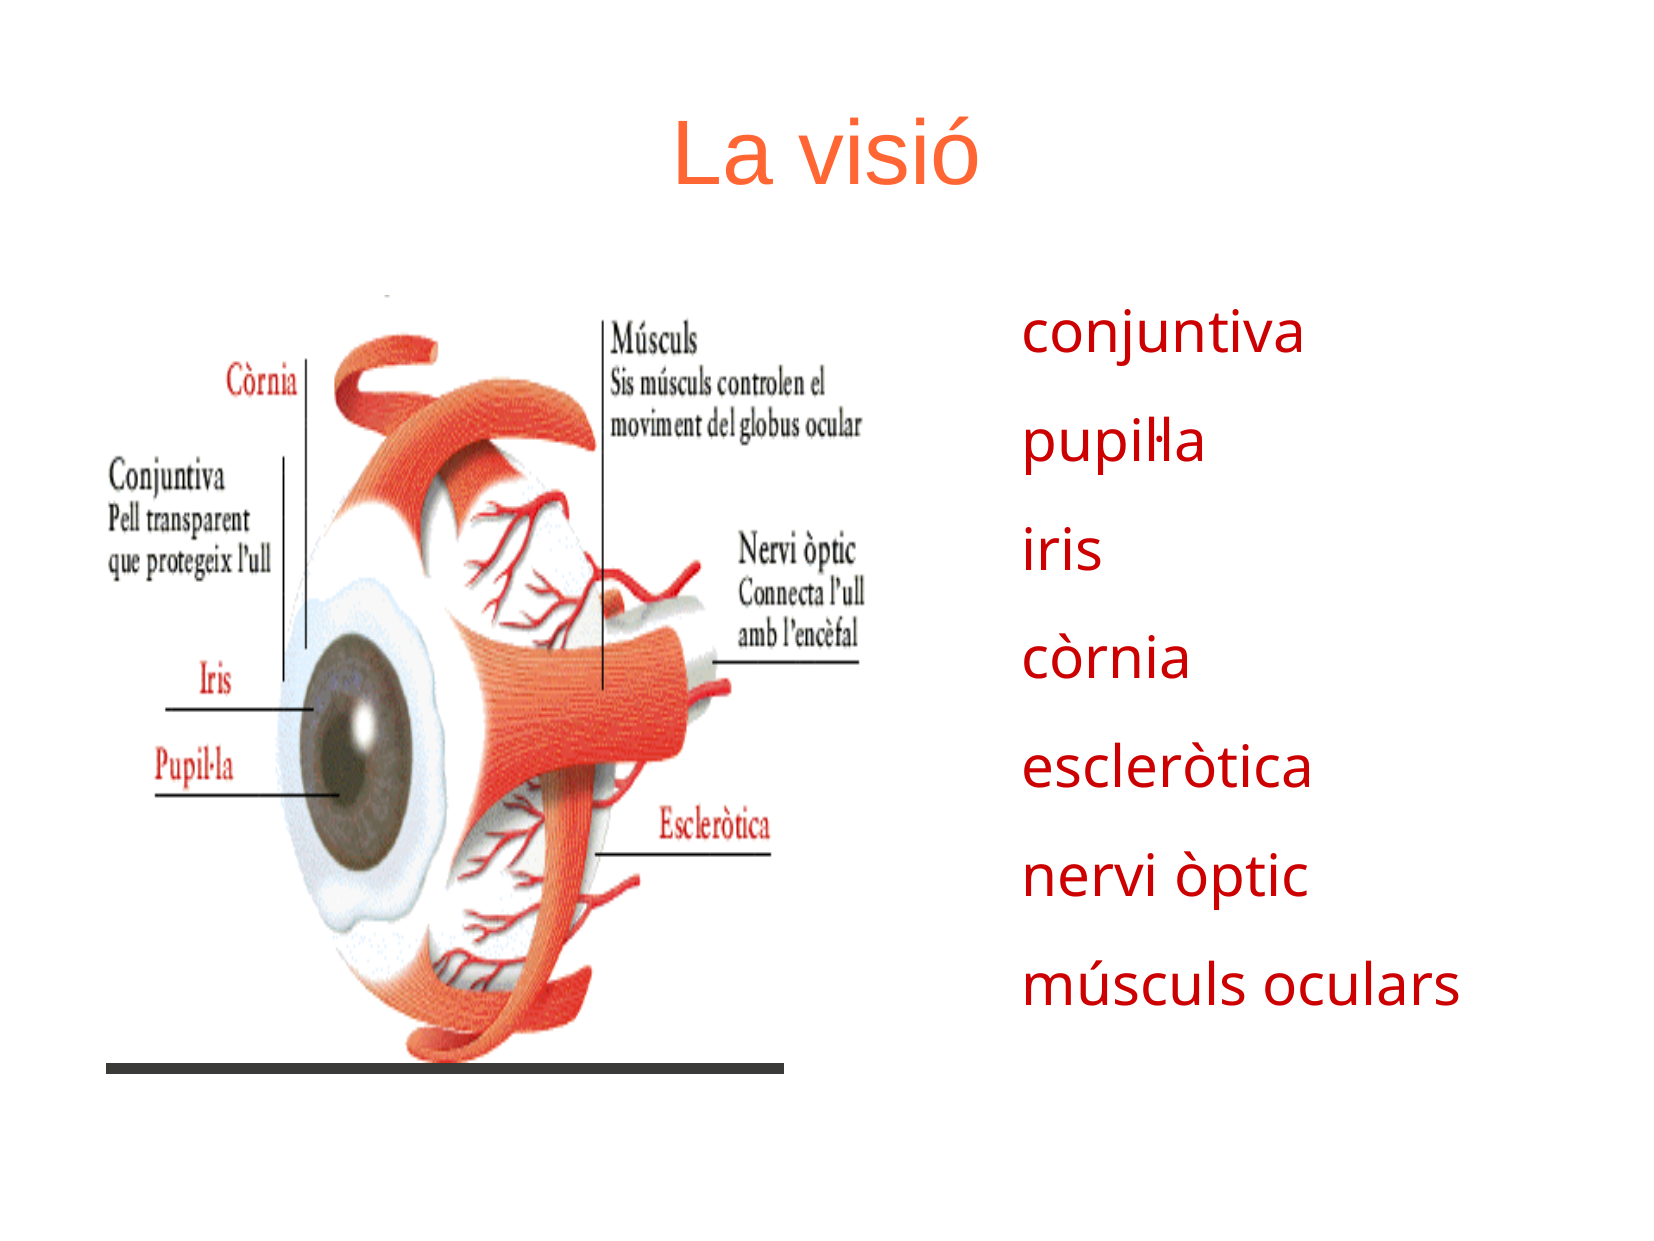

# La visió
conjuntiva
pupil·la
iris
còrnia
escleròtica
nervi òptic
músculs oculars